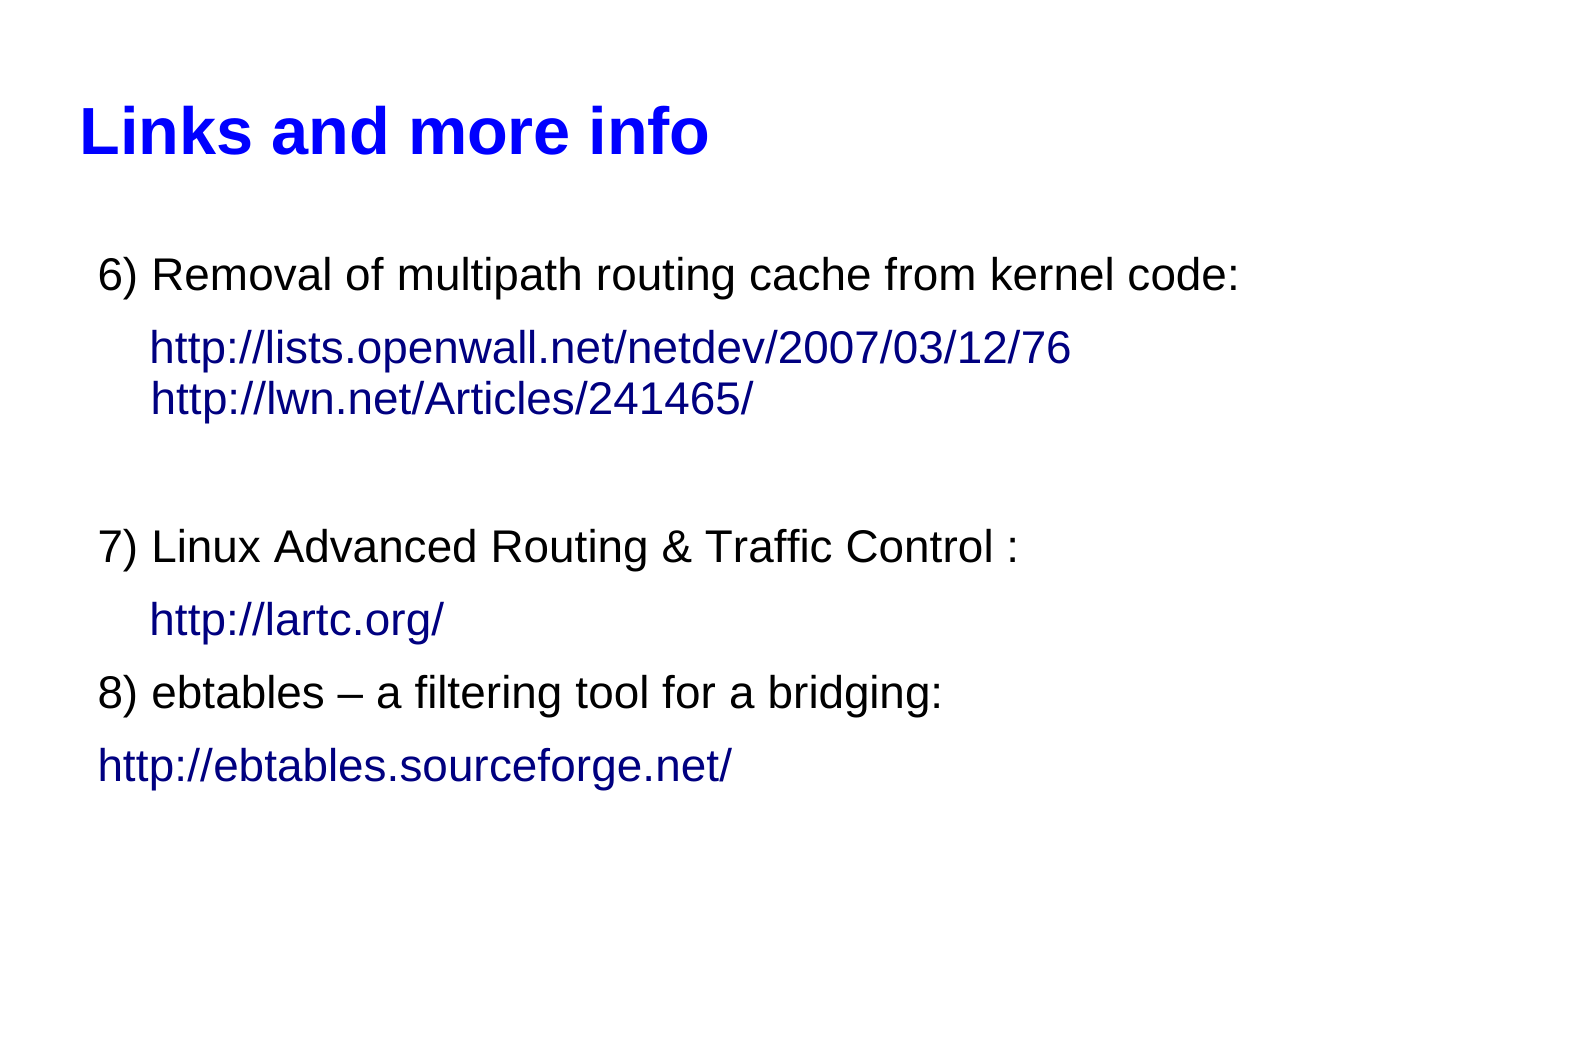

# Links and more info
6) Removal of multipath routing cache from kernel code:
 http://lists.openwall.net/netdev/2007/03/12/76http://lwn.net/Articles/241465/
7) Linux Advanced Routing & Traffic Control :
 http://lartc.org/
8) ebtables – a filtering tool for a bridging:
http://ebtables.sourceforge.net/